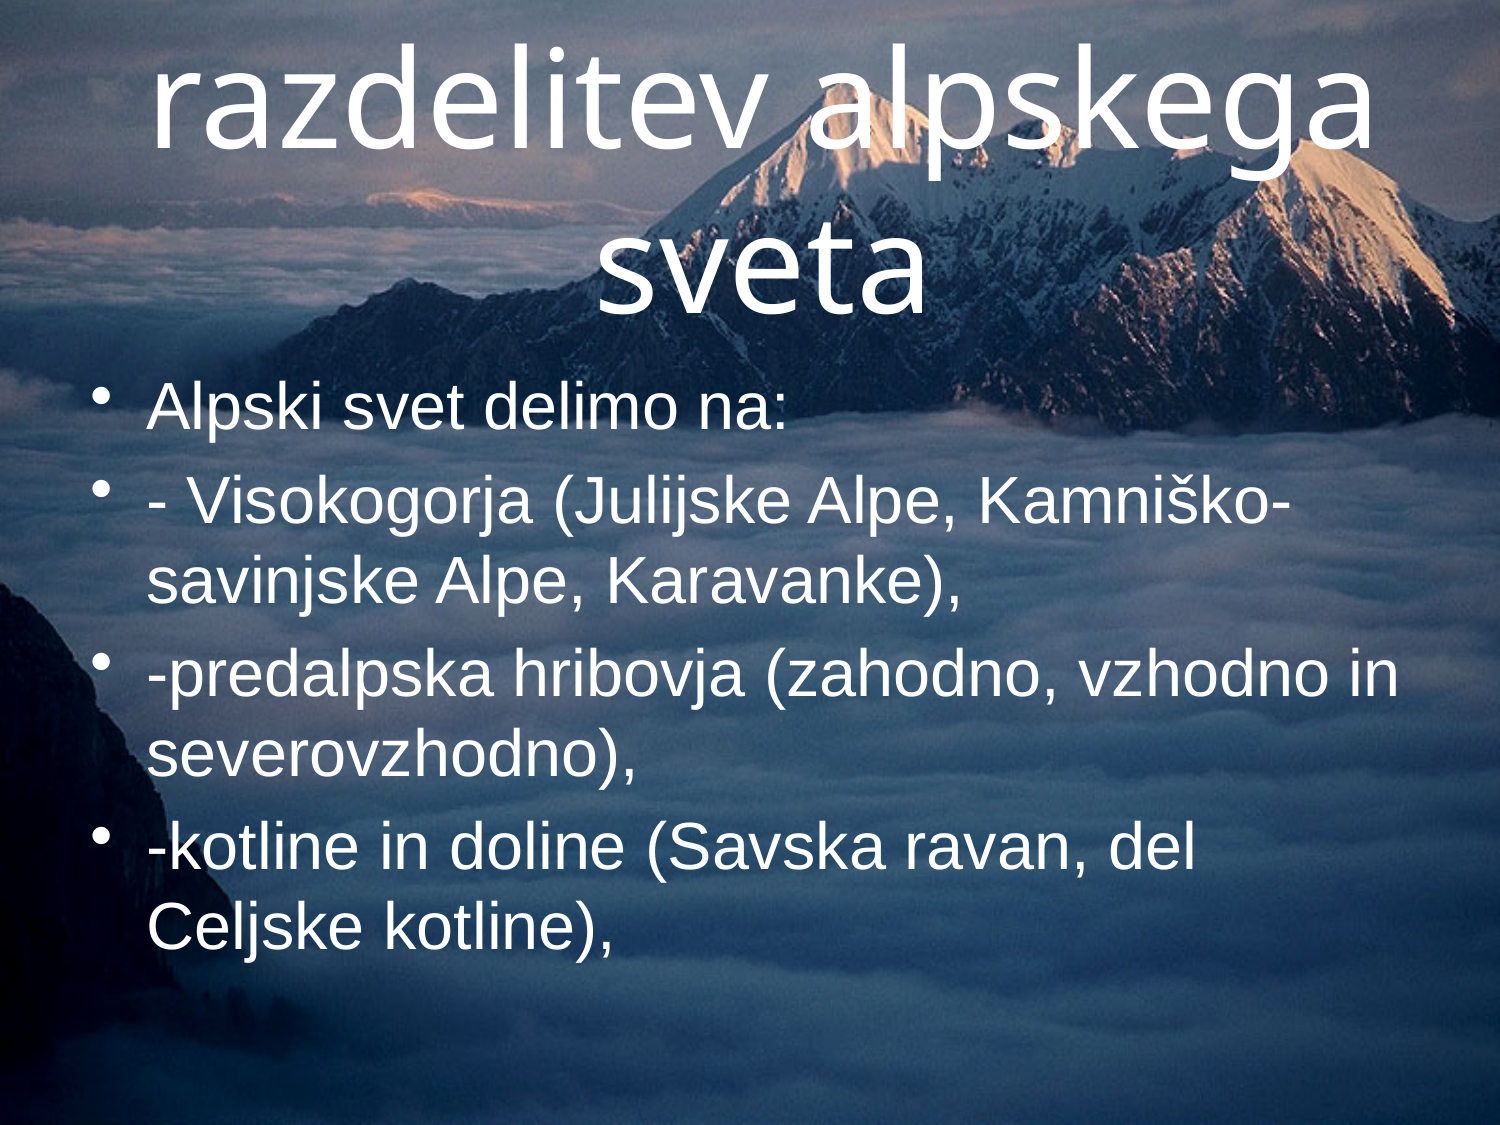

# razdelitev alpskega sveta
Alpski svet delimo na:
- Visokogorja (Julijske Alpe, Kamniško-savinjske Alpe, Karavanke),
-predalpska hribovja (zahodno, vzhodno in severovzhodno),
-kotline in doline (Savska ravan, del Celjske kotline),